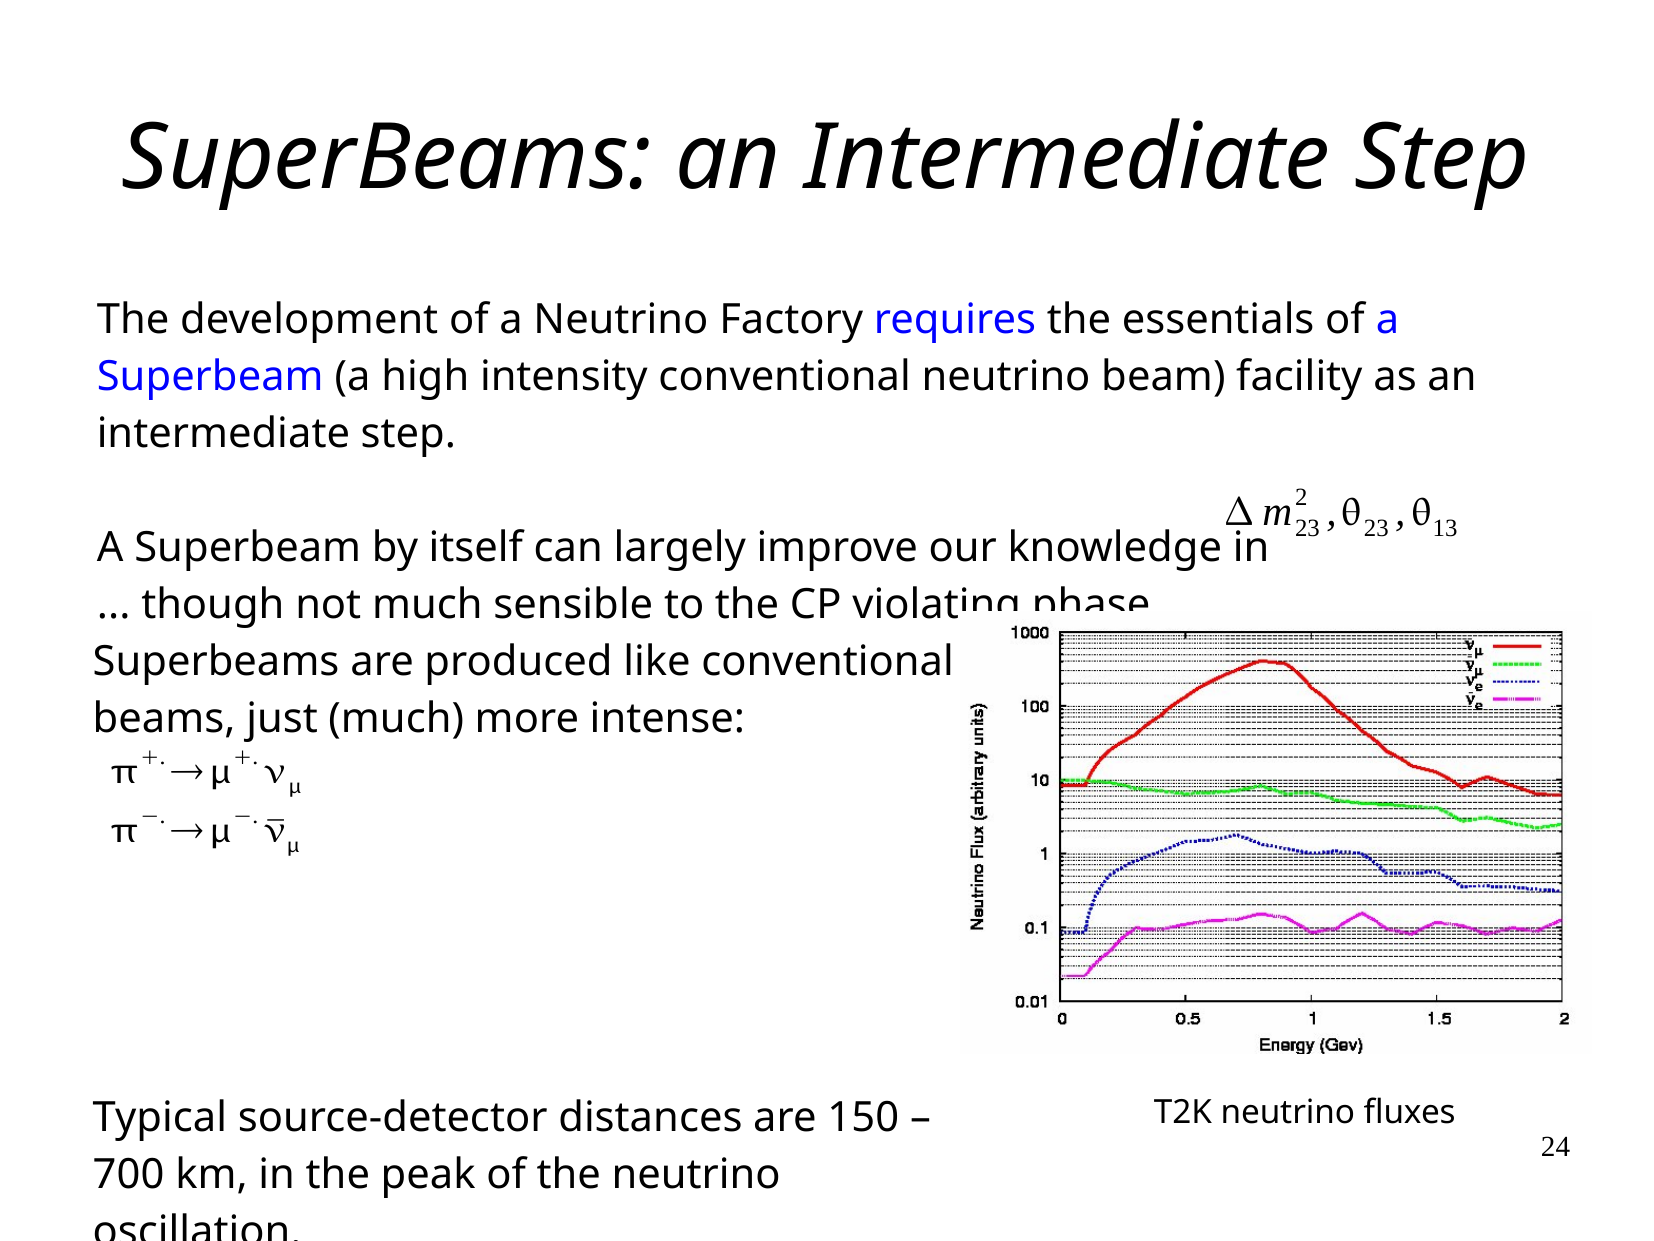

# SuperBeams: an Intermediate Step
The development of a Neutrino Factory requires the essentials of a Superbeam (a high intensity conventional neutrino beam) facility as an intermediate step.
A Superbeam by itself can largely improve our knowledge in
... though not much sensible to the CP violating phase.
Superbeams are produced like conventional beams, just (much) more intense:
Typical source-detector distances are 150 – 700 km, in the peak of the neutrino oscillation.
T2K neutrino fluxes
24